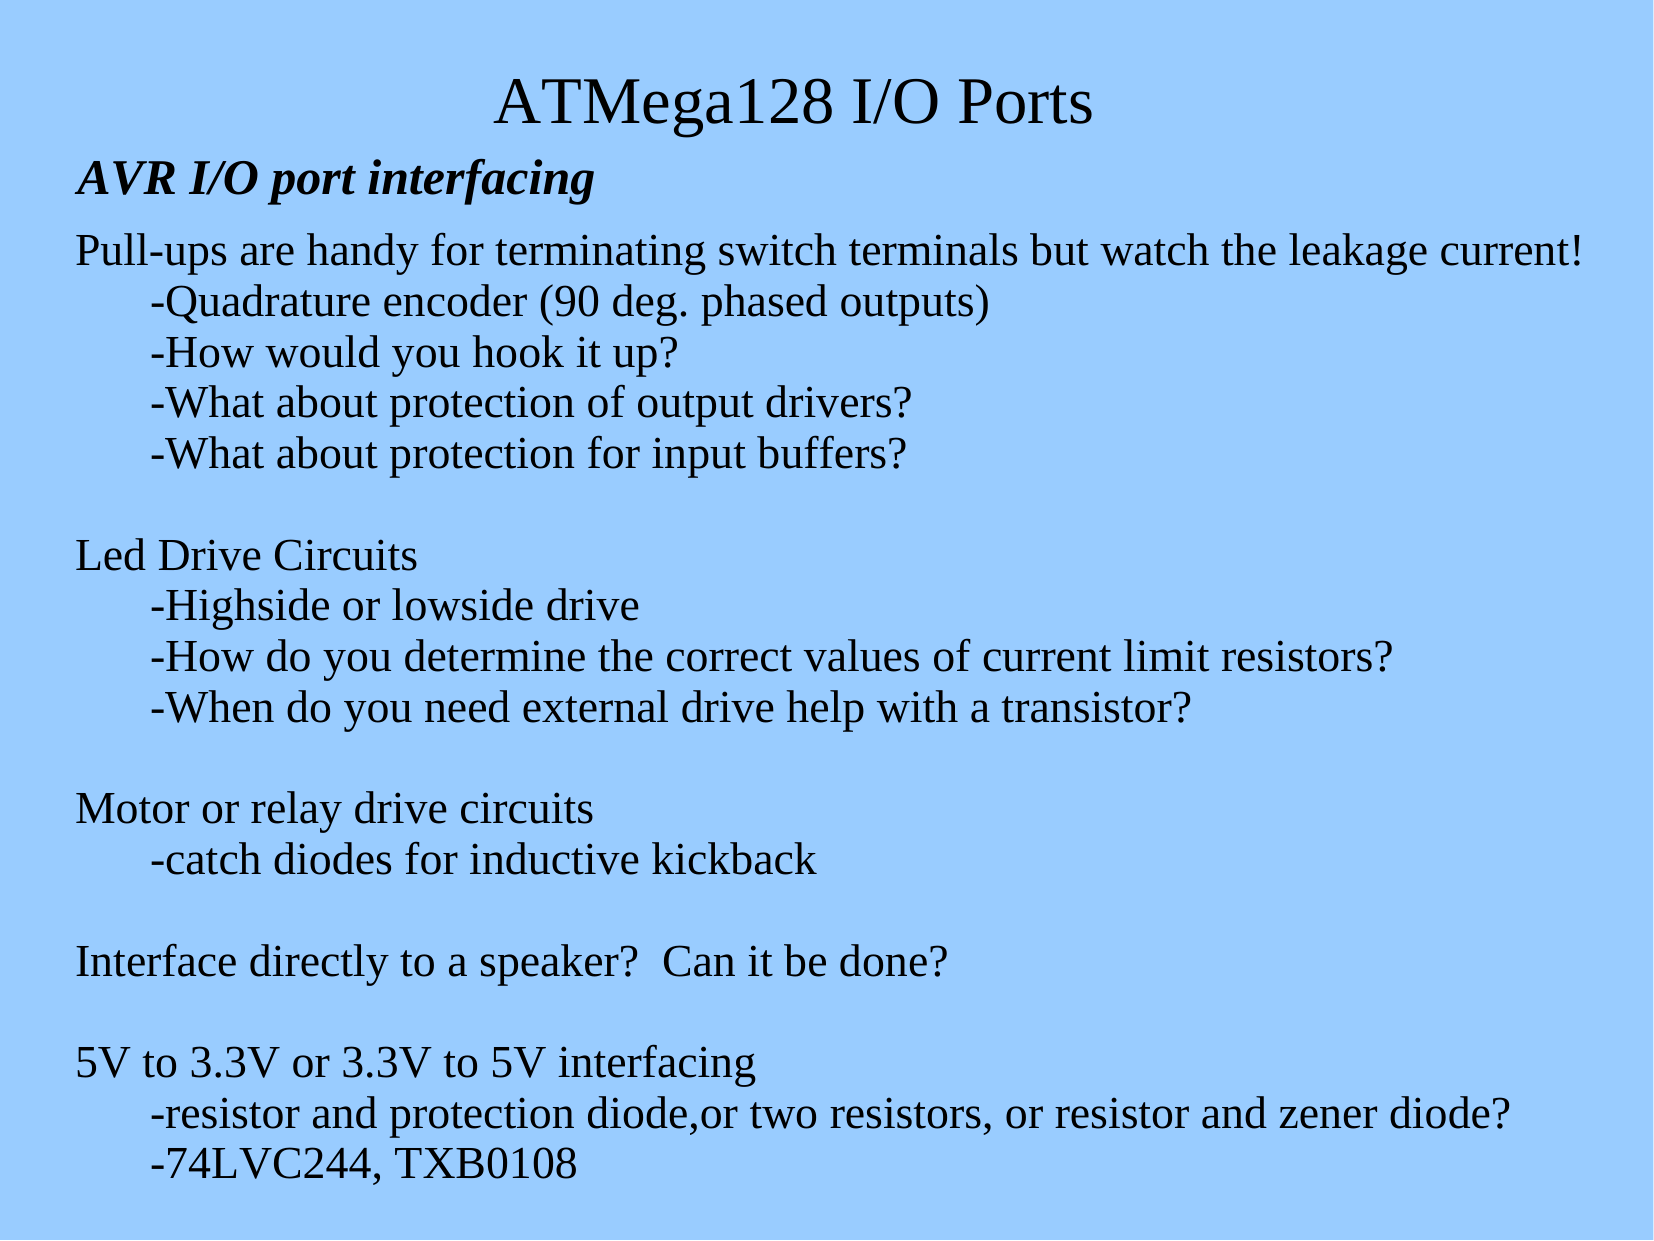

ATMega128 I/O Ports
AVR I/O port interfacing
Pull-ups are handy for terminating switch terminals but watch the leakage current!
	-Quadrature encoder (90 deg. phased outputs)
	-How would you hook it up?
	-What about protection of output drivers?
	-What about protection for input buffers?
Led Drive Circuits
	-Highside or lowside drive
	-How do you determine the correct values of current limit resistors?
	-When do you need external drive help with a transistor?
Motor or relay drive circuits
	-catch diodes for inductive kickback
Interface directly to a speaker? Can it be done?
5V to 3.3V or 3.3V to 5V interfacing
	-resistor and protection diode,or two resistors, or resistor and zener diode?
	-74LVC244, TXB0108